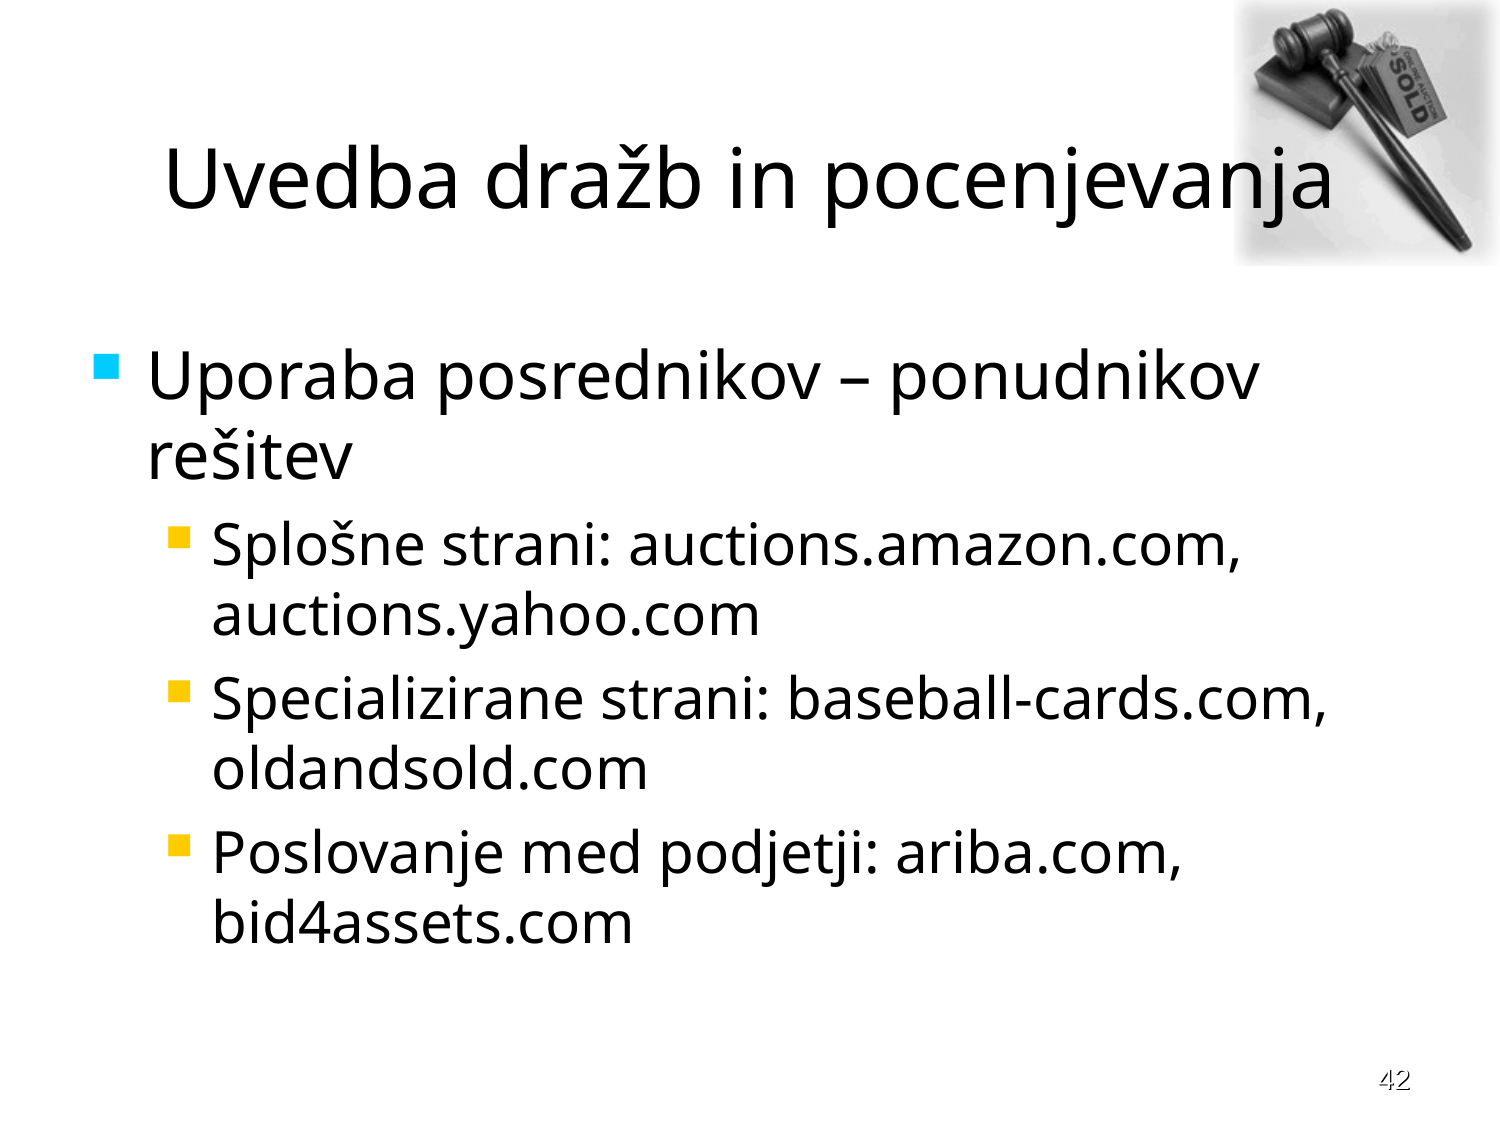

# Uvedba dražb in pocenjevanja
Uporaba posrednikov – ponudnikov rešitev
Splošne strani: auctions.amazon.com, auctions.yahoo.com
Specializirane strani: baseball-cards.com, oldandsold.com
Poslovanje med podjetji: ariba.com, bid4assets.com